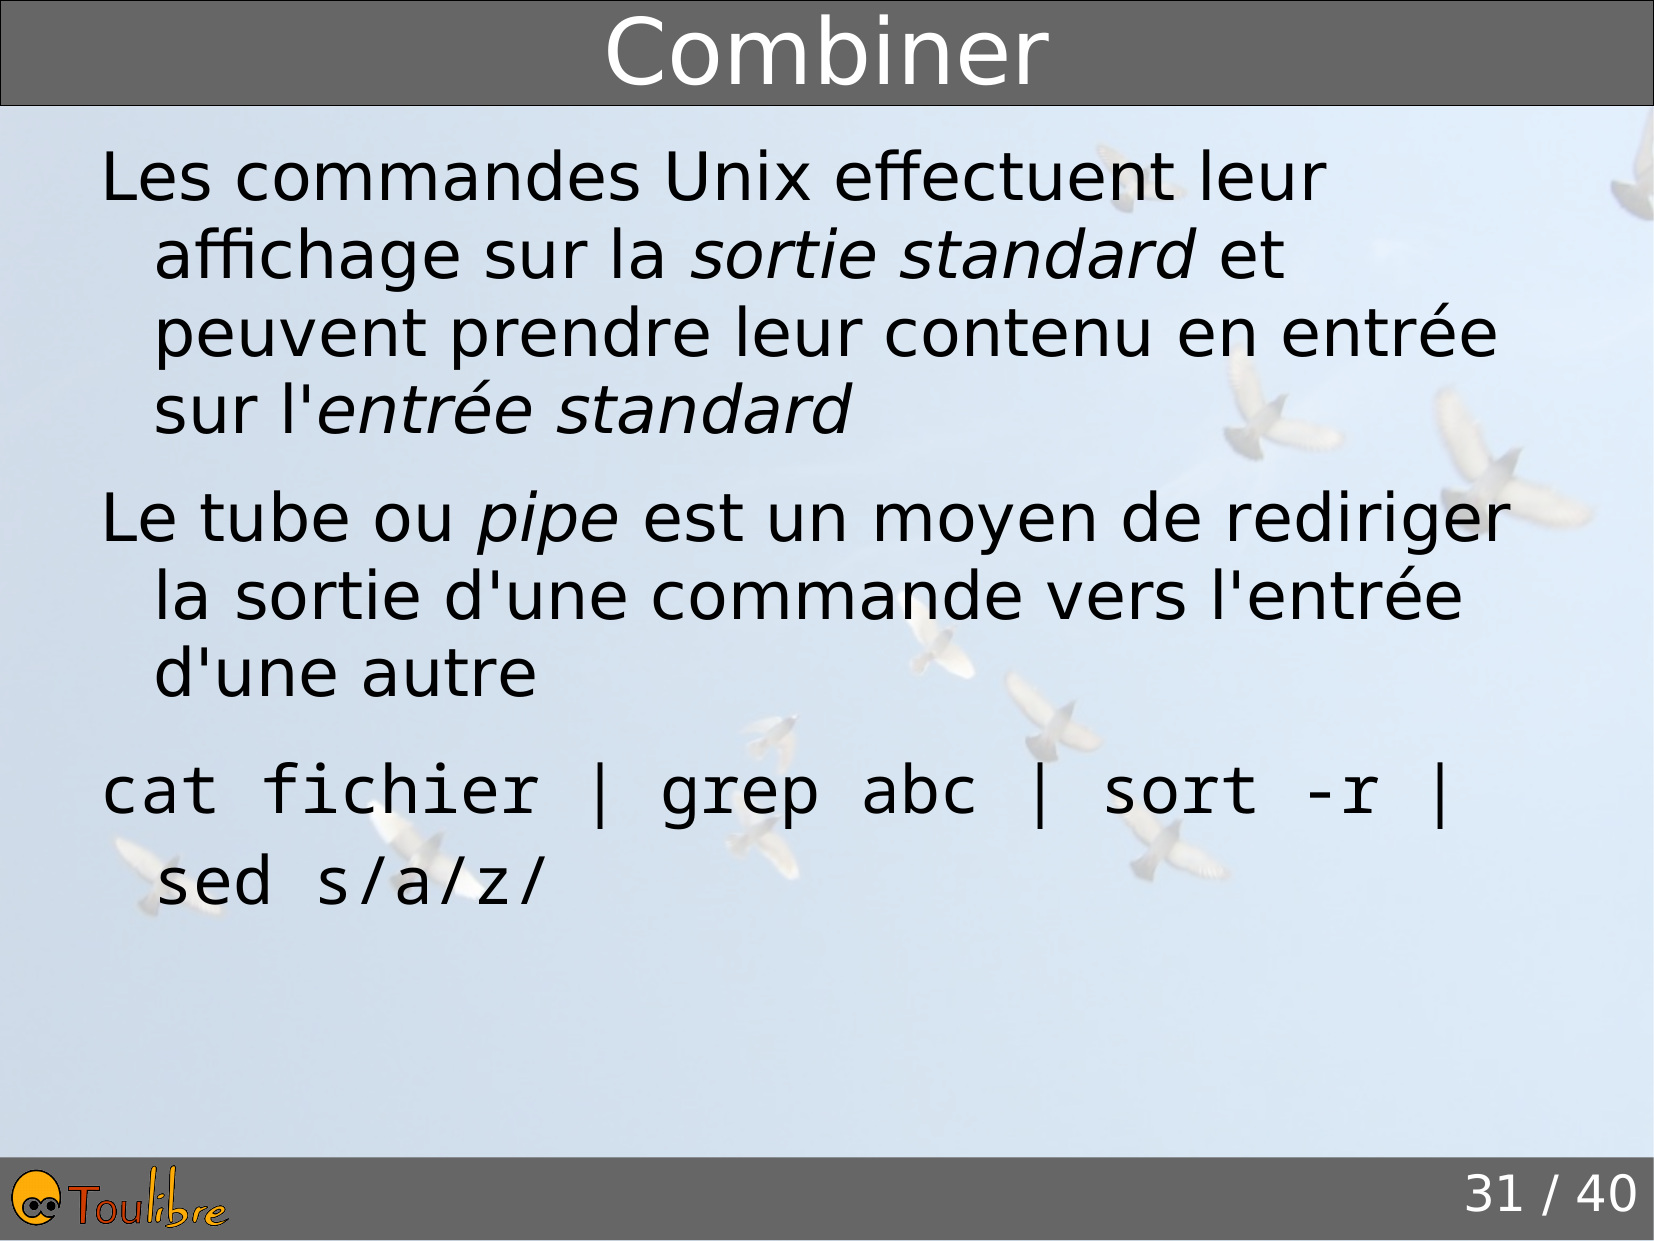

# Combiner
Les commandes Unix effectuent leur affichage sur la sortie standard et peuvent prendre leur contenu en entrée sur l'entrée standard
Le tube ou pipe est un moyen de rediriger la sortie d'une commande vers l'entrée d'une autre
cat fichier | grep abc | sort -r | sed s/a/z/